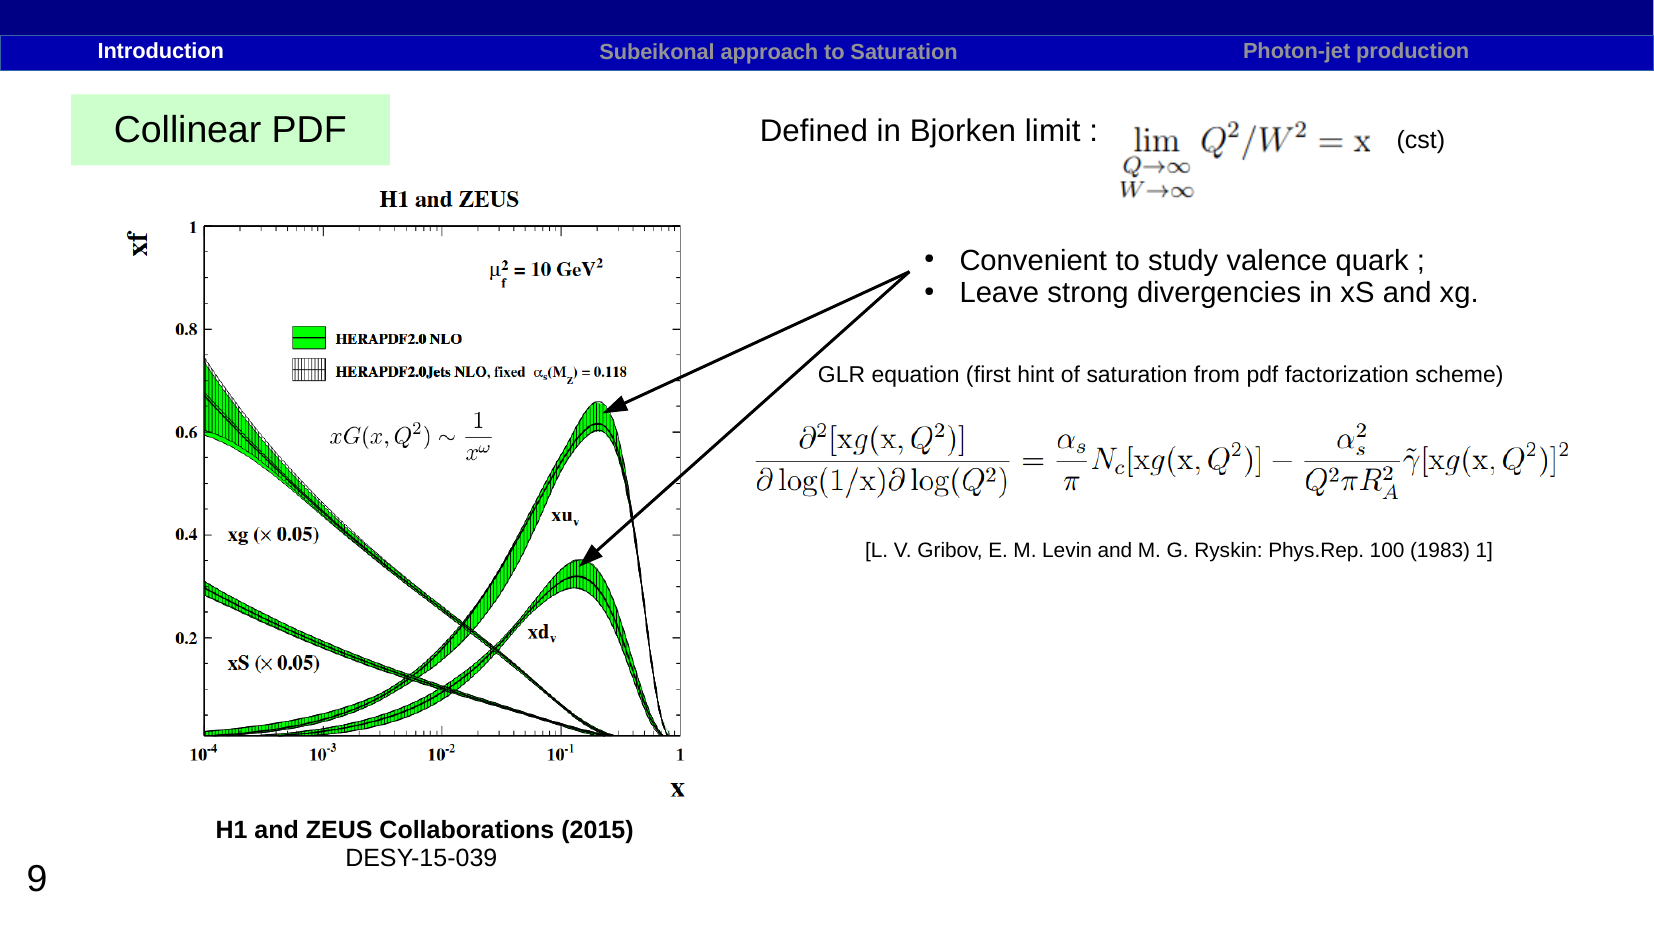

Introduction
Photon-jet production
Subeikonal approach to Saturation
Collinear PDF
Defined in Bjorken limit :
(cst)
Convenient to study valence quark ;
Leave strong divergencies in xS and xg.
GLR equation (first hint of saturation from pdf factorization scheme)
[L. V. Gribov, E. M. Levin and M. G. Ryskin: Phys.Rep. 100 (1983) 1]
H1 and ZEUS Collaborations (2015)
DESY-15-039